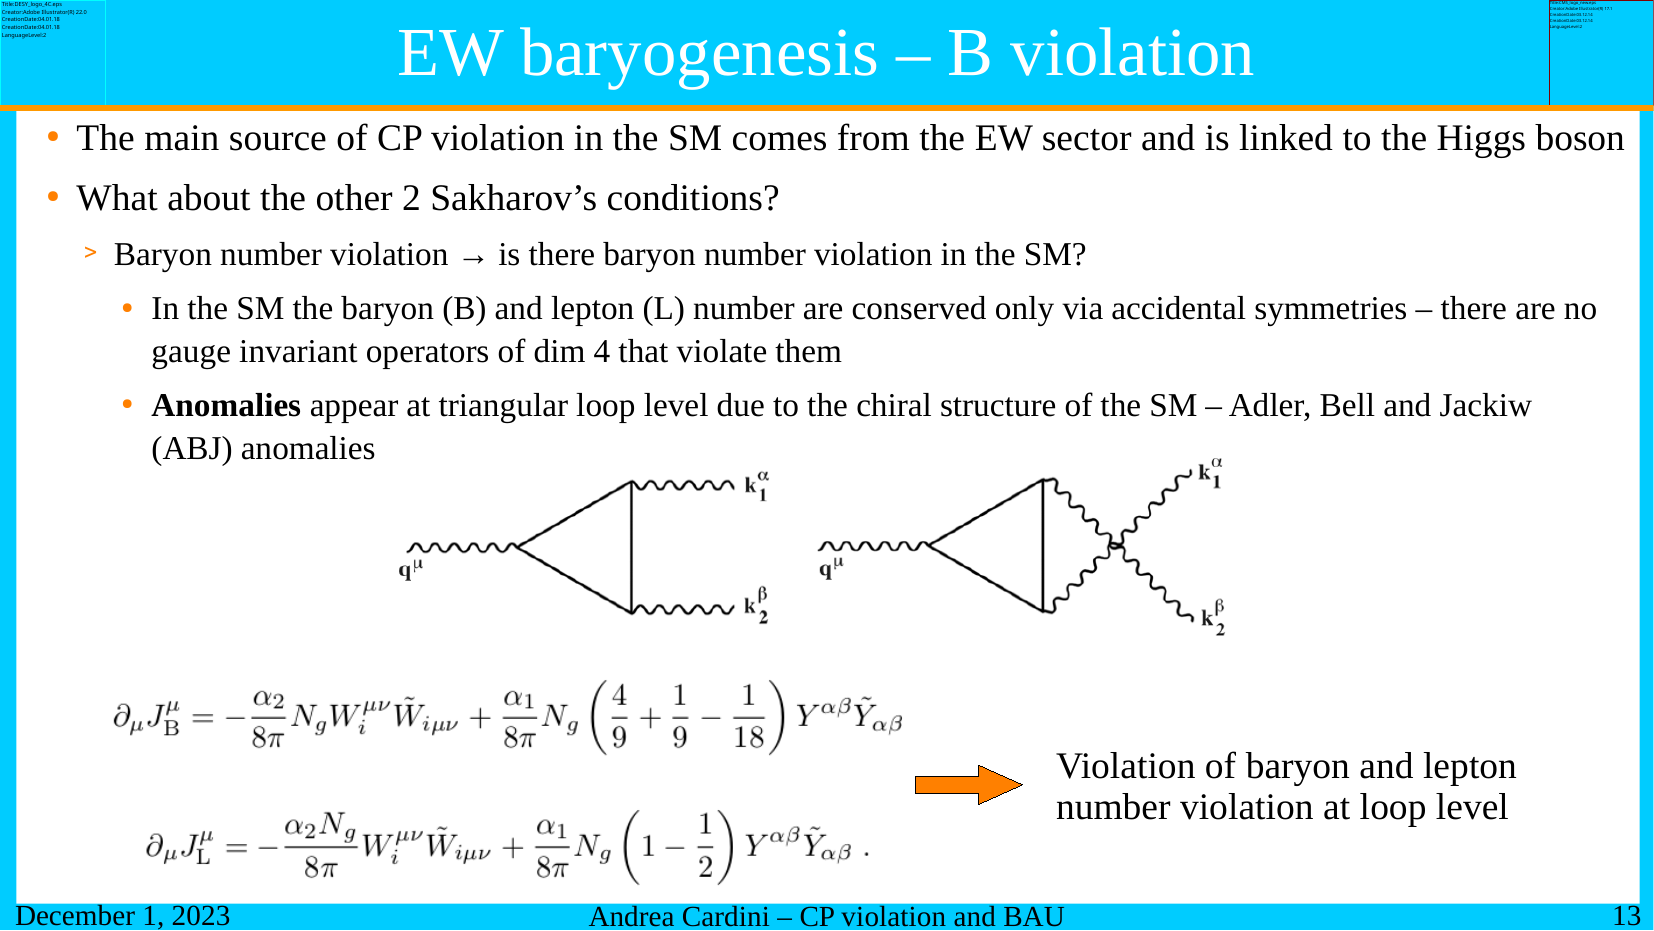

# EW baryogenesis – B violation
The main source of CP violation in the SM comes from the EW sector and is linked to the Higgs boson
What about the other 2 Sakharov’s conditions?
Baryon number violation → is there baryon number violation in the SM?
In the SM the baryon (B) and lepton (L) number are conserved only via accidental symmetries – there are no gauge invariant operators of dim 4 that violate them
Anomalies appear at triangular loop level due to the chiral structure of the SM – Adler, Bell and Jackiw
(ABJ) anomalies
Violation of baryon and lepton number violation at loop level
13